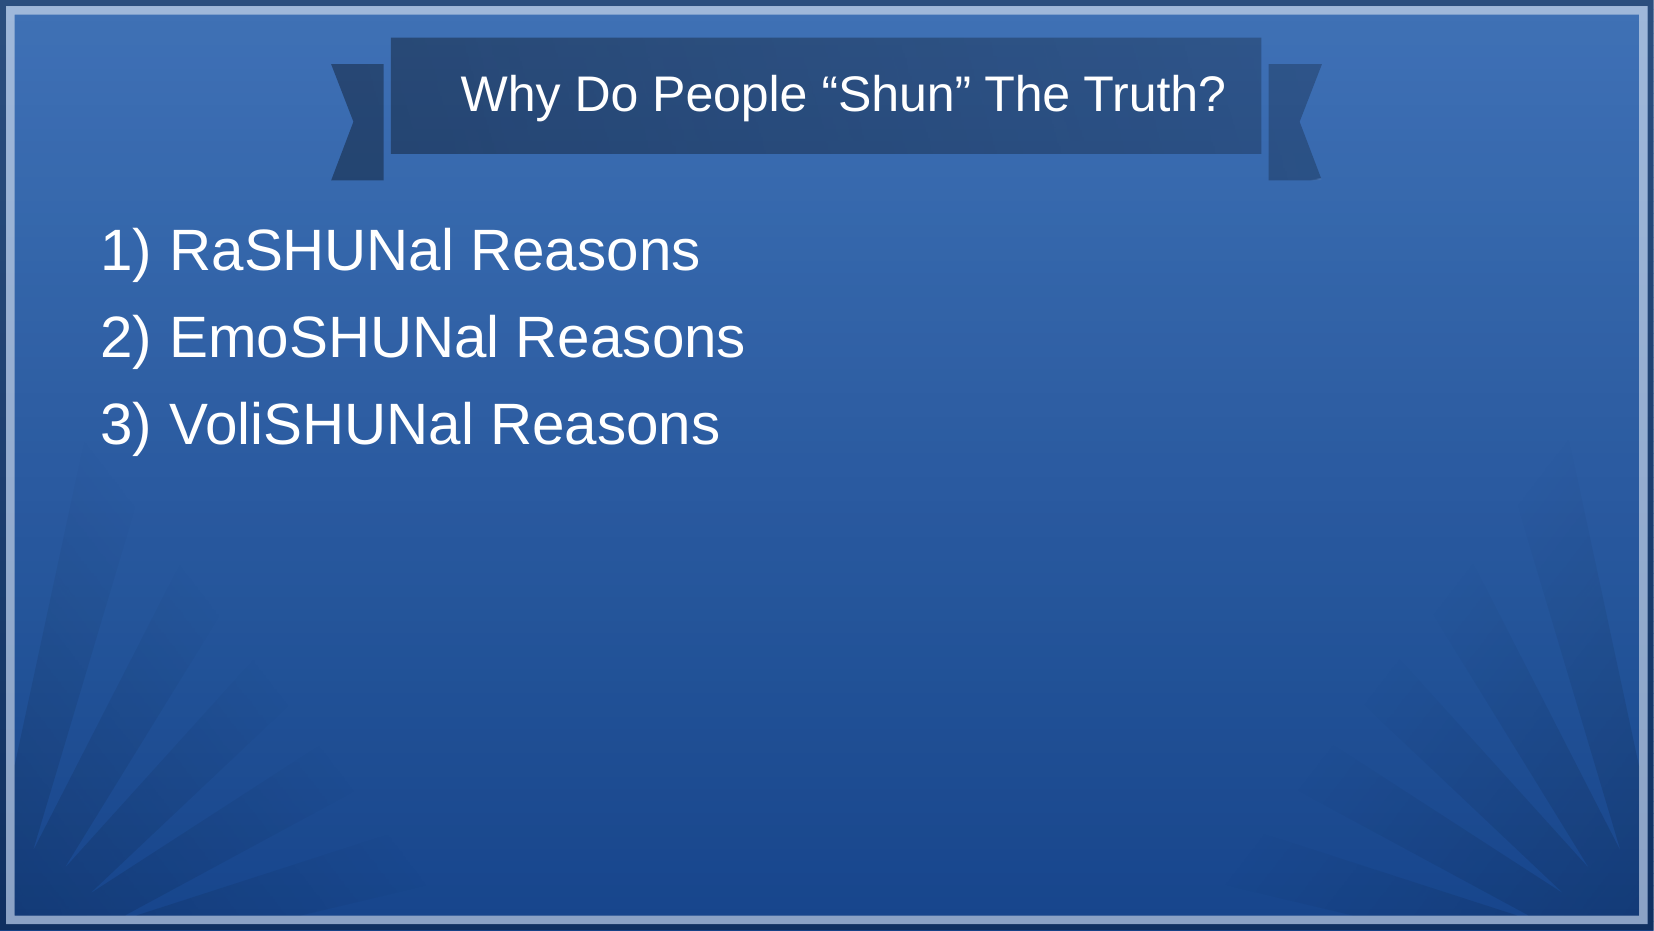

# Why Do People “Shun” The Truth?
 RaSHUNal Reasons
 EmoSHUNal Reasons
 VoliSHUNal Reasons